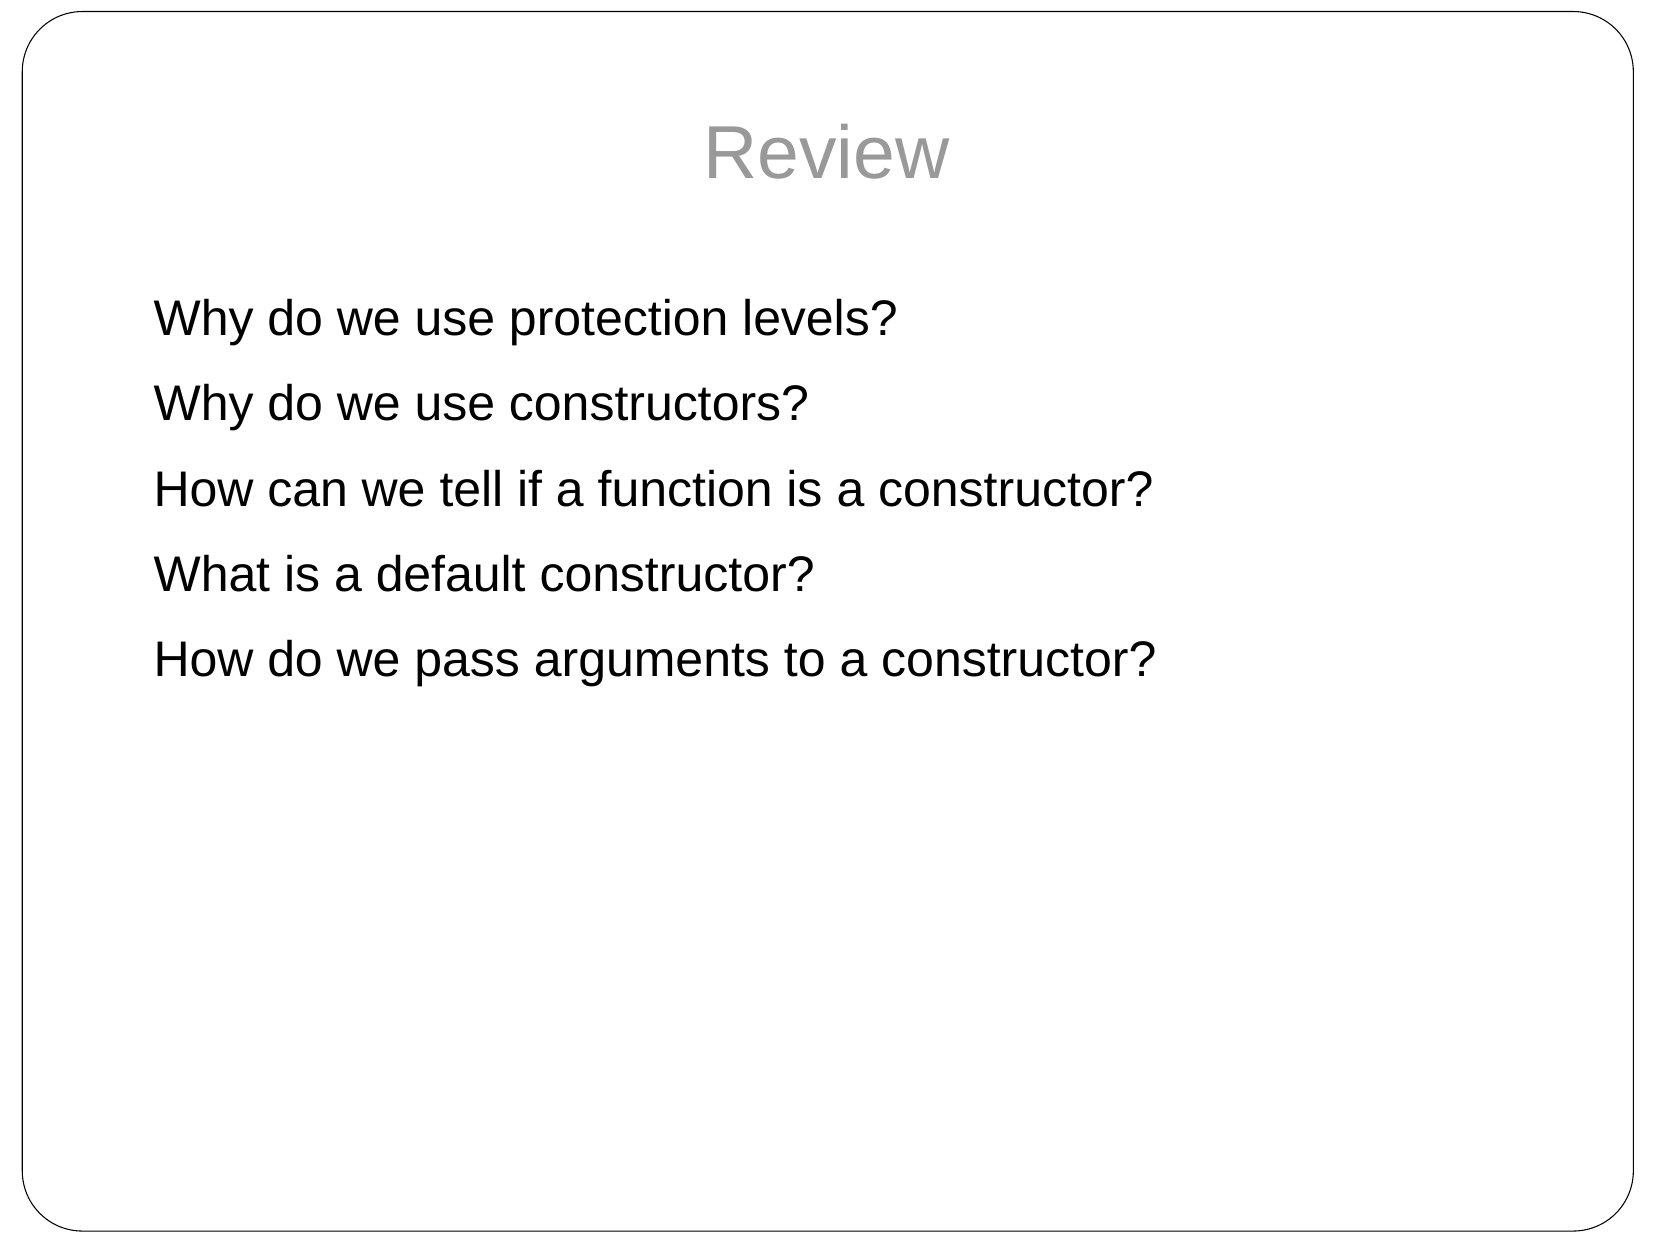

# Review
Why do we use protection levels?
Why do we use constructors?
How can we tell if a function is a constructor?
What is a default constructor?
How do we pass arguments to a constructor?